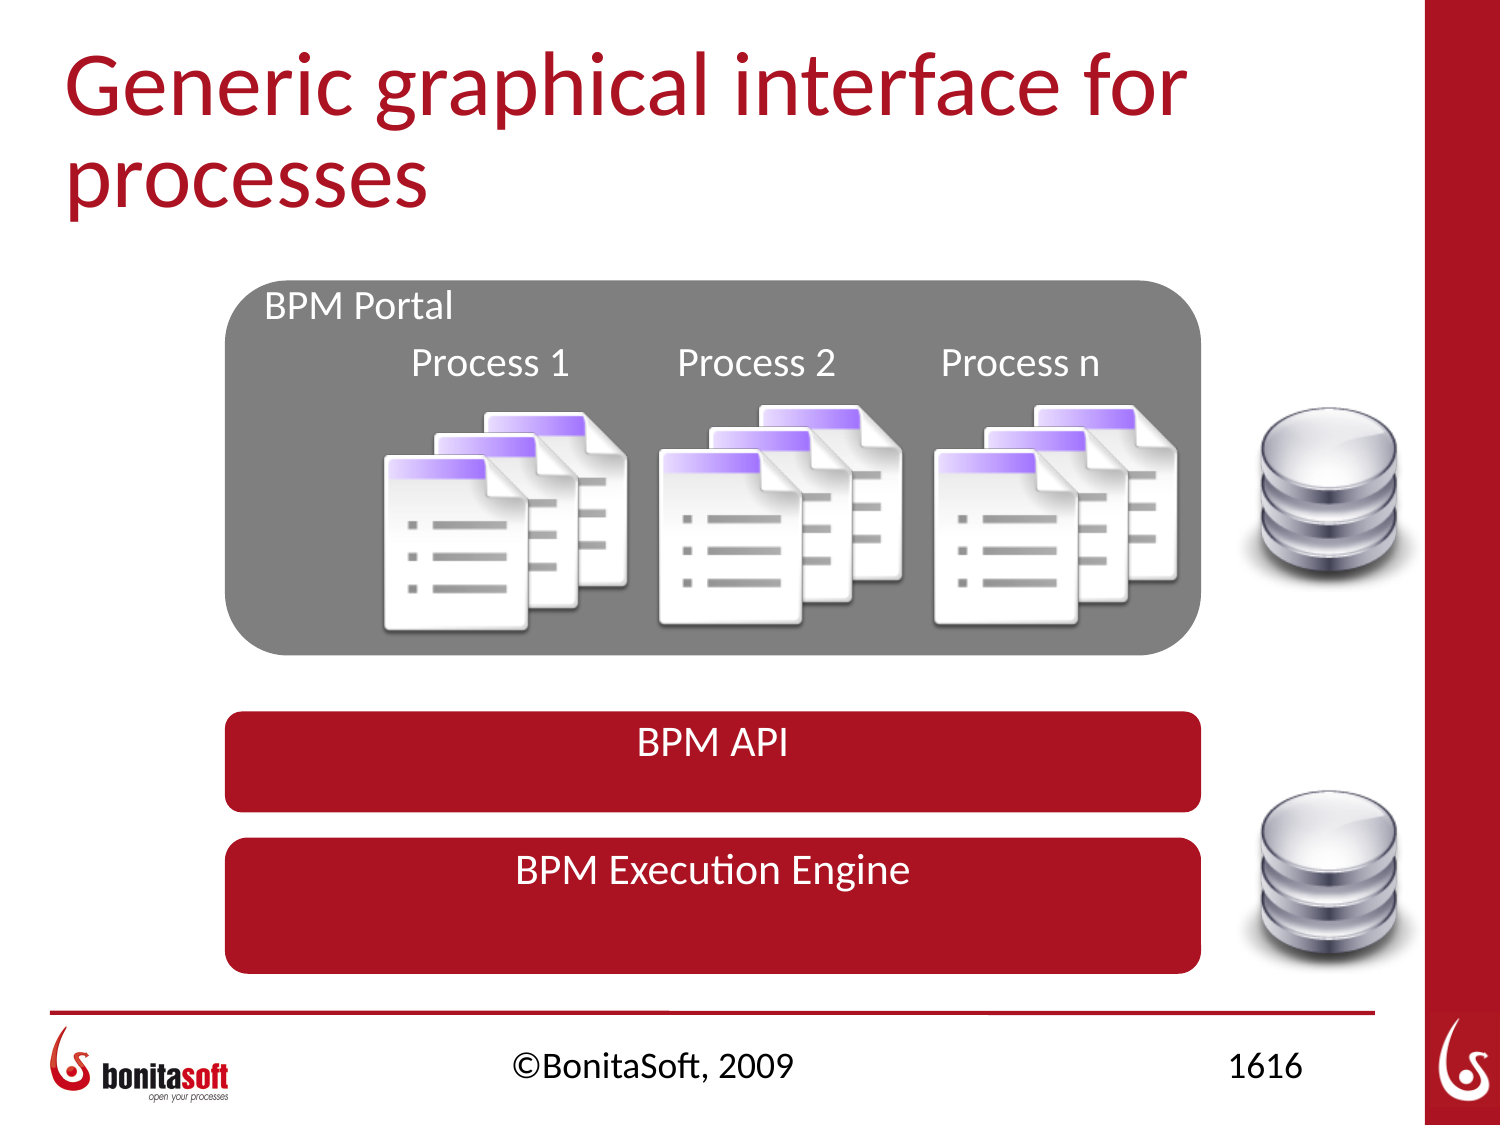

# Generic graphical interface for processes
BPM Portal
Process 1
Process 2
Process n
BPM API
BPM Execution Engine
<footer>©BonitaSoft, 2009